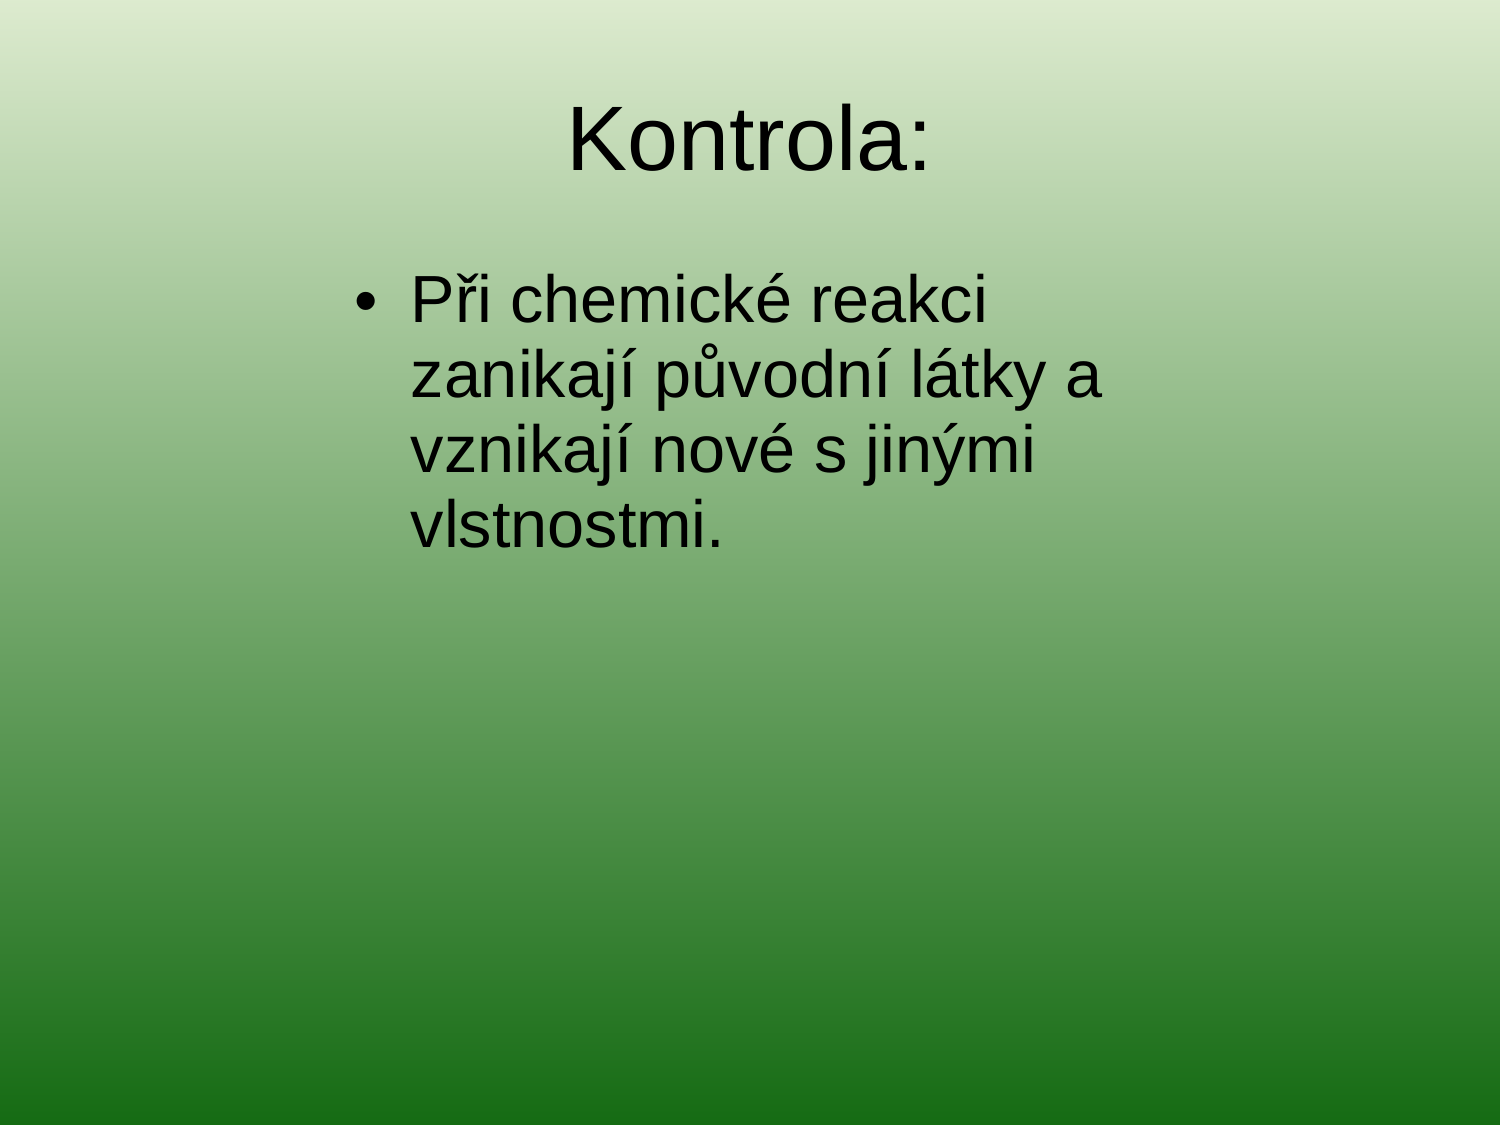

# Kontrola:
Při chemické reakci zanikají původní látky a vznikají nové s jinými vlstnostmi.